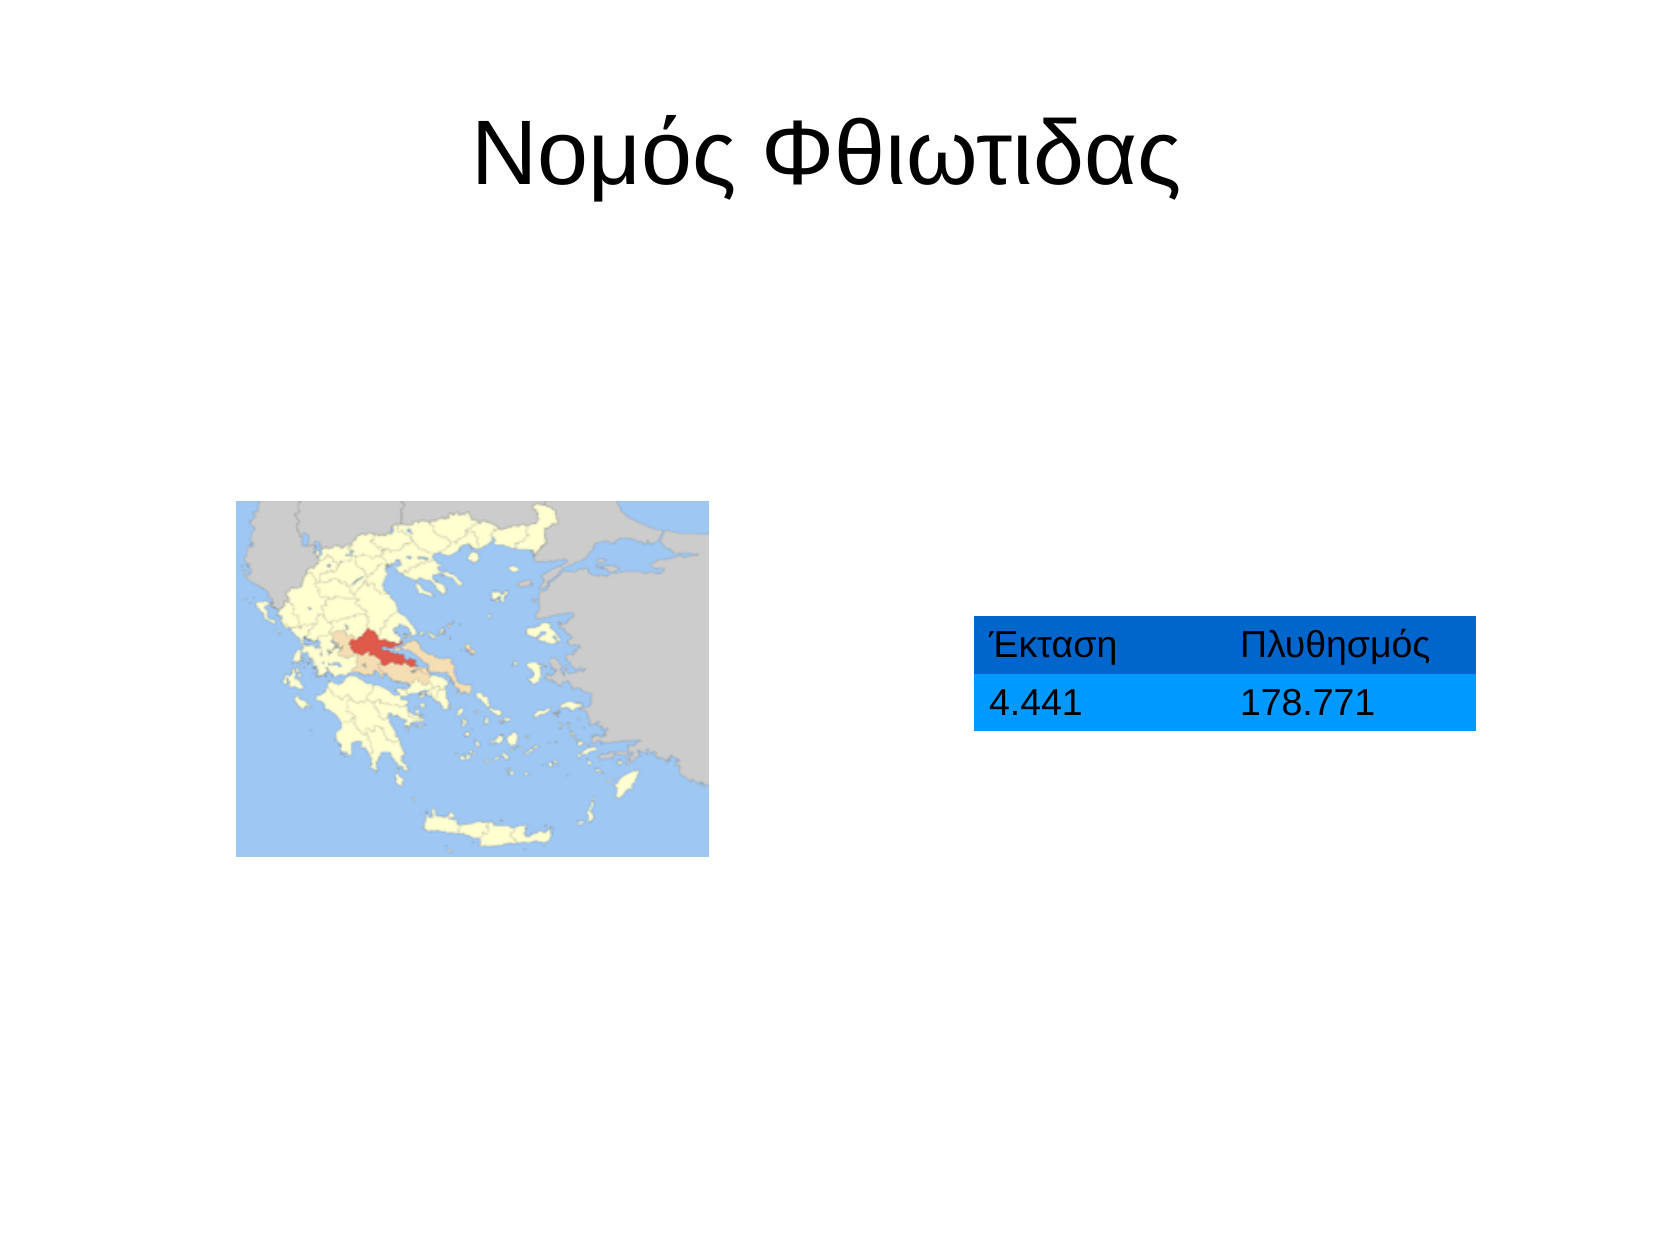

# Νομός Φθιωτιδας
| Έκταση | Πλυθησμός |
| --- | --- |
| 4.441 | 178.771 |